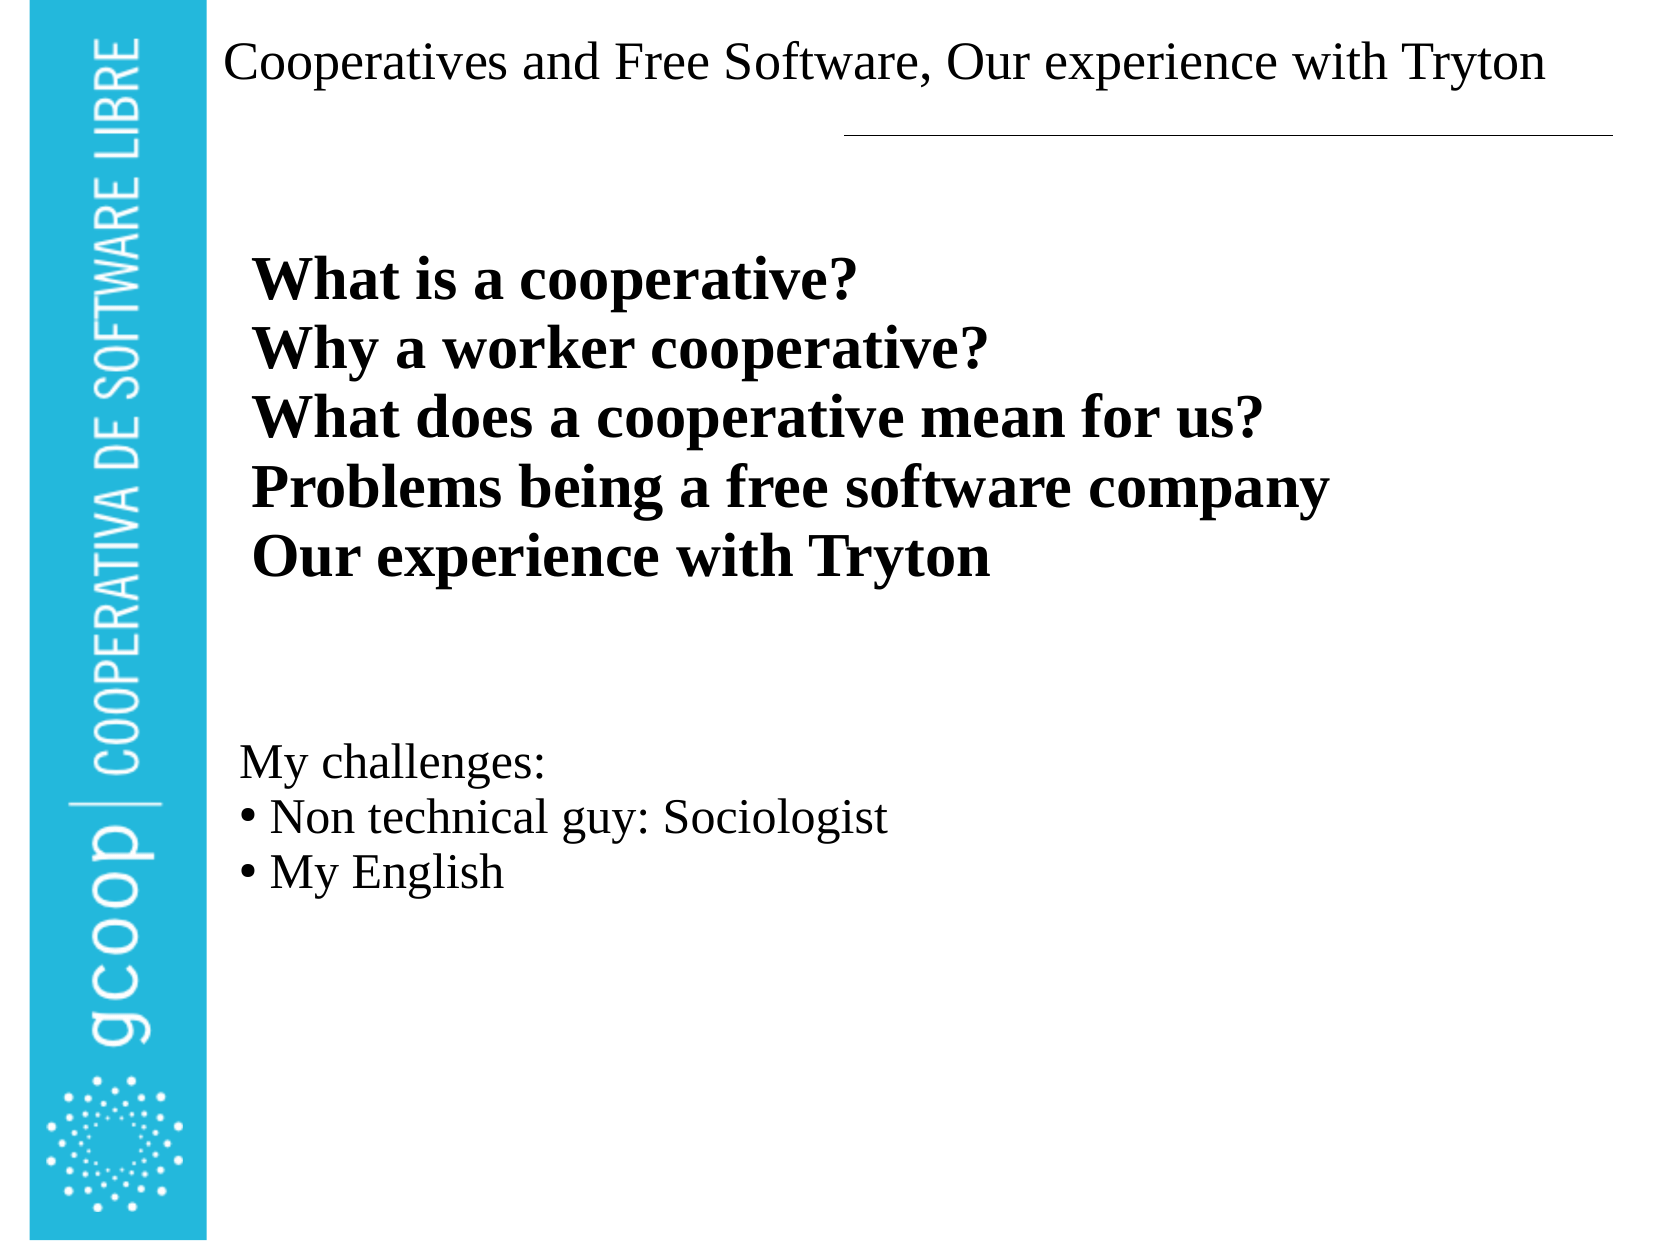

Cooperatives and Free Software, Our experience with Tryton
What is a cooperative?
Why a worker cooperative?
What does a cooperative mean for us?
Problems being a free software company
Our experience with Tryton
My challenges:
 Non technical guy: Sociologist
 My English